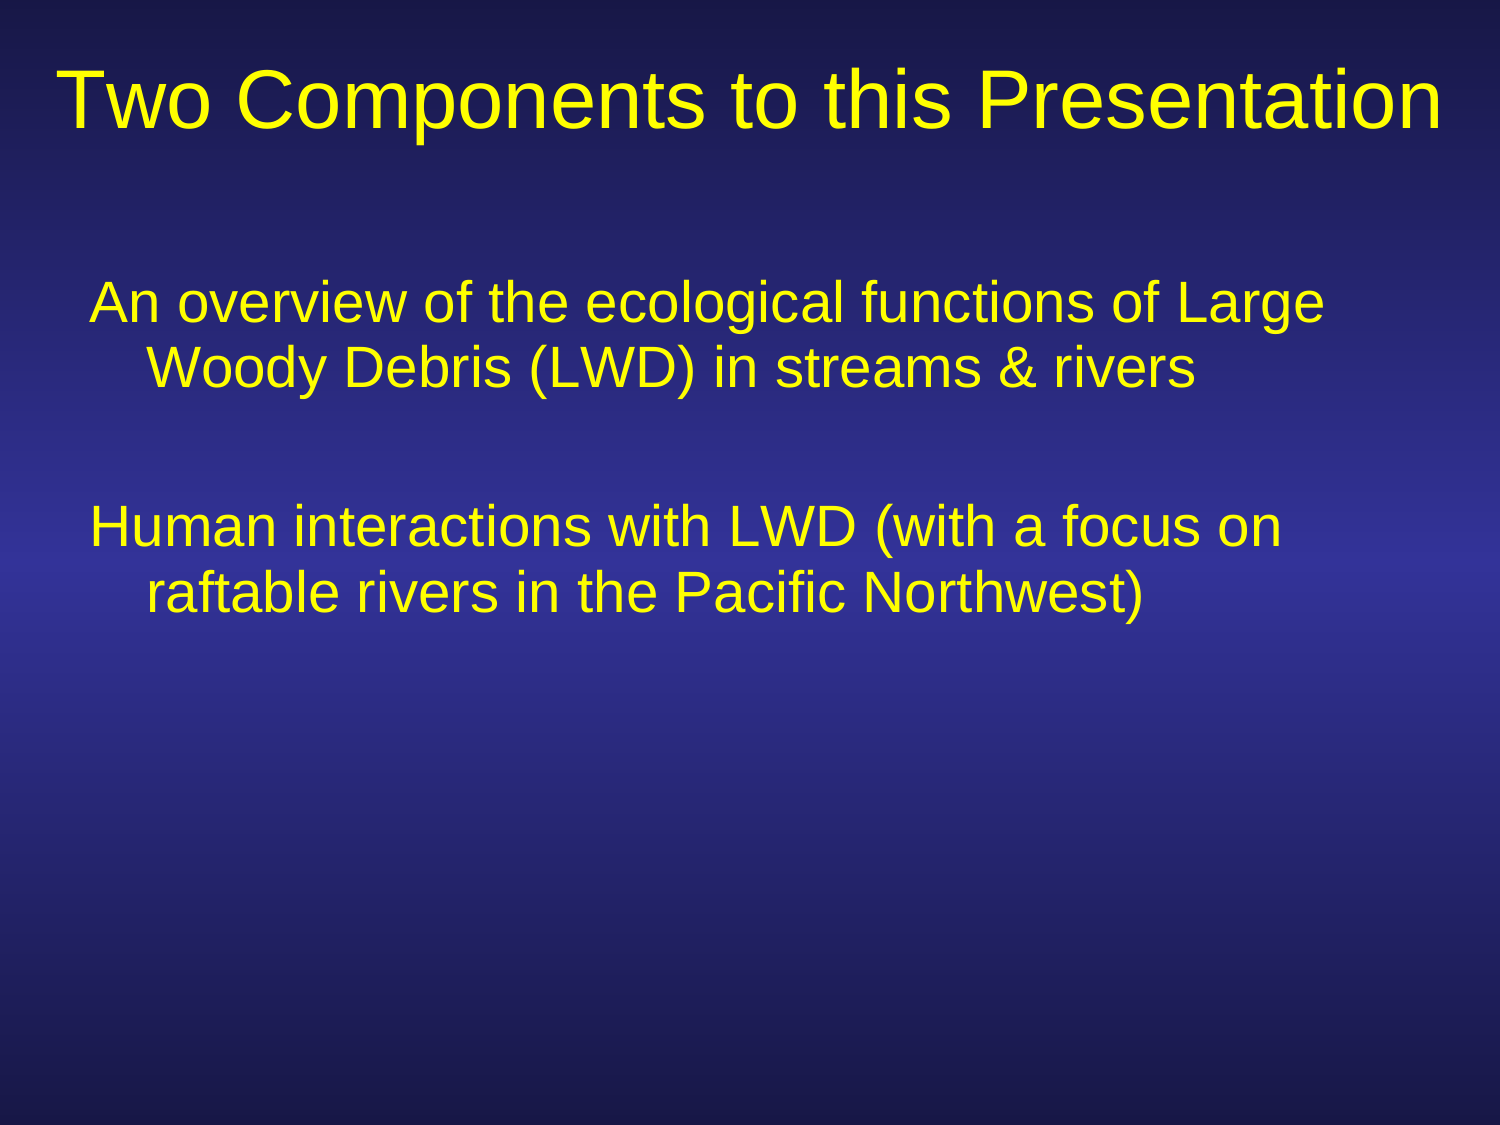

Two Components to this Presentation
# An overview of the ecological functions of Large Woody Debris (LWD) in streams & rivers
Human interactions with LWD (with a focus on raftable rivers in the Pacific Northwest)